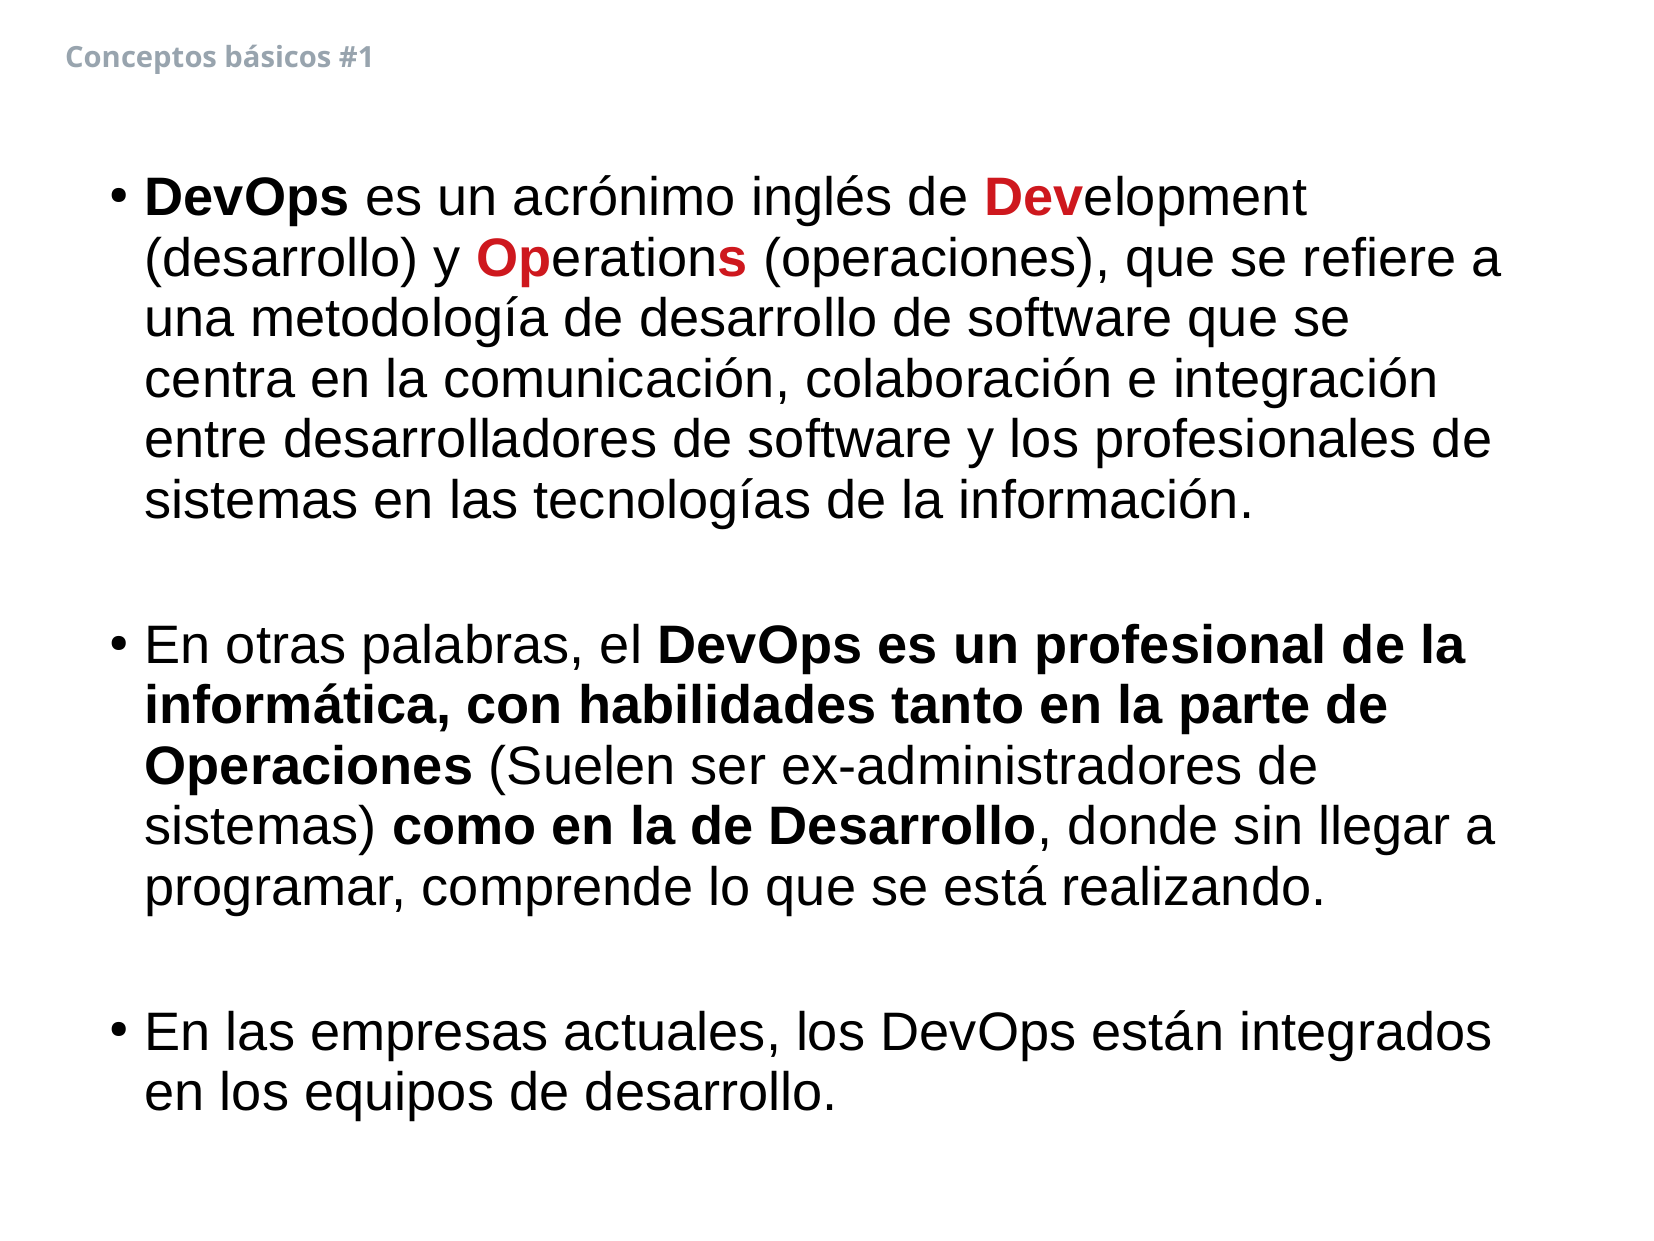

Conceptos básicos #1
DevOps es un acrónimo inglés de Development (desarrollo) y Operations (operaciones), que se refiere a una metodología de desarrollo de software que se centra en la comunicación, colaboración e integración entre desarrolladores de software y los profesionales de sistemas en las tecnologías de la información.
En otras palabras, el DevOps es un profesional de la informática, con habilidades tanto en la parte de Operaciones (Suelen ser ex-administradores de sistemas) como en la de Desarrollo, donde sin llegar a programar, comprende lo que se está realizando.
En las empresas actuales, los DevOps están integrados en los equipos de desarrollo.